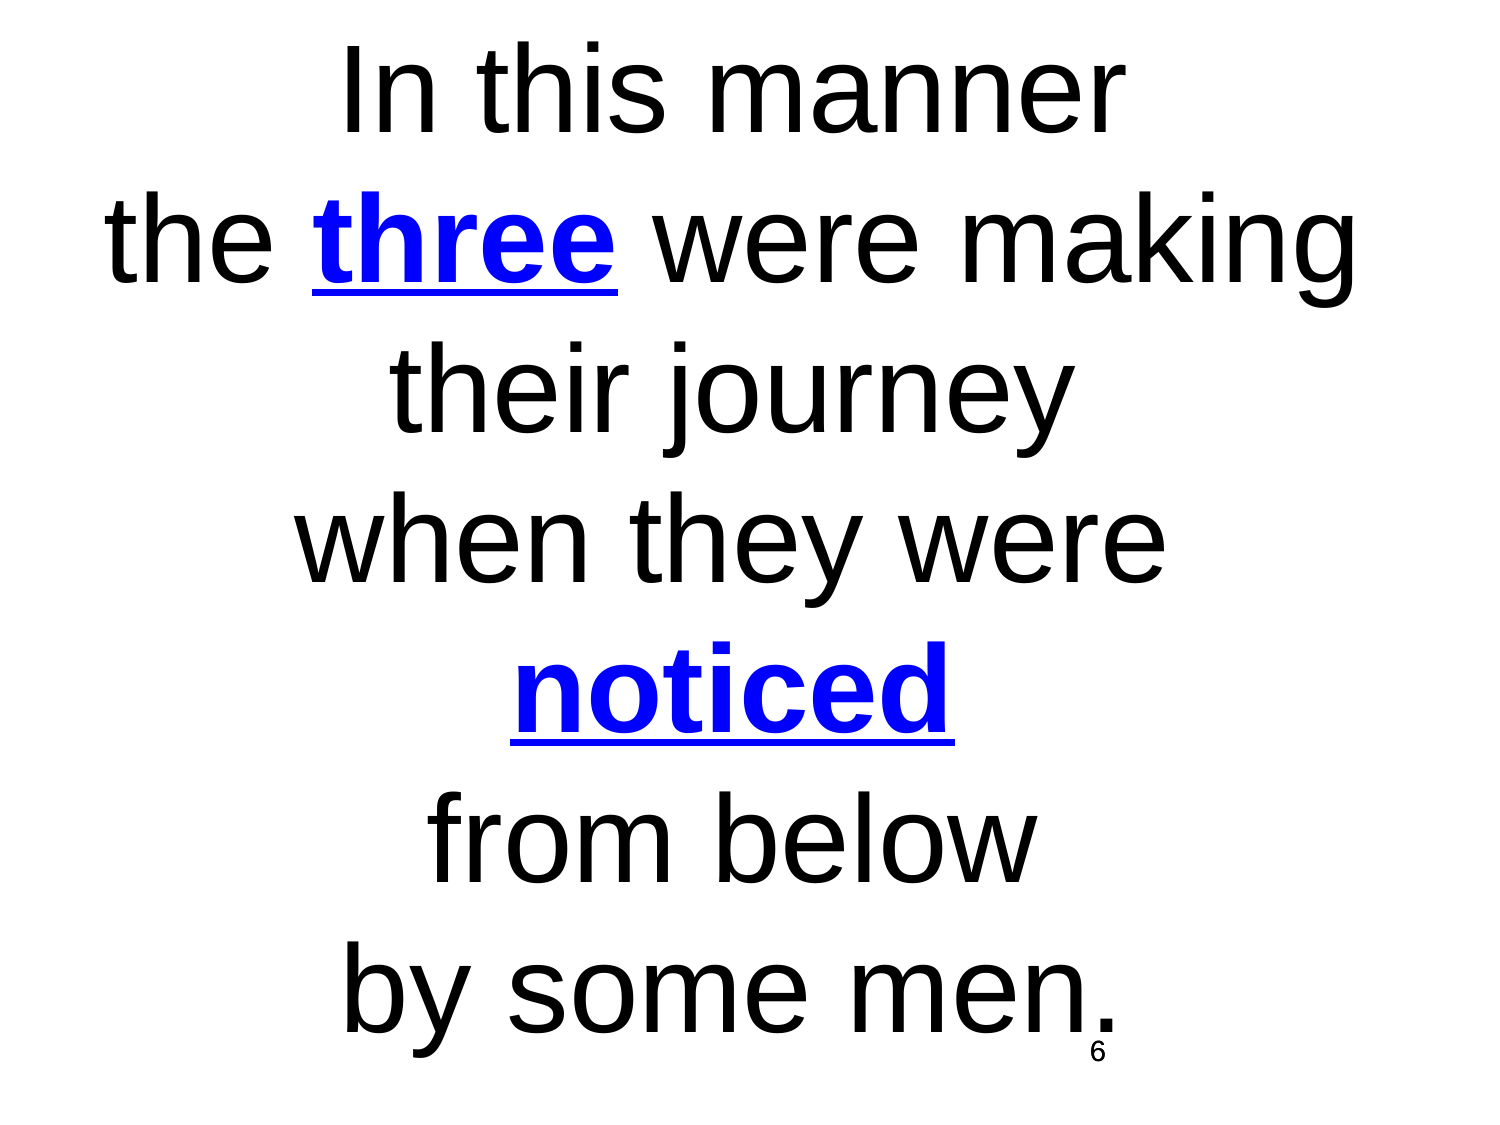

In this manner
the three were making
their journey
when they were
noticed
from below
by some men.
6